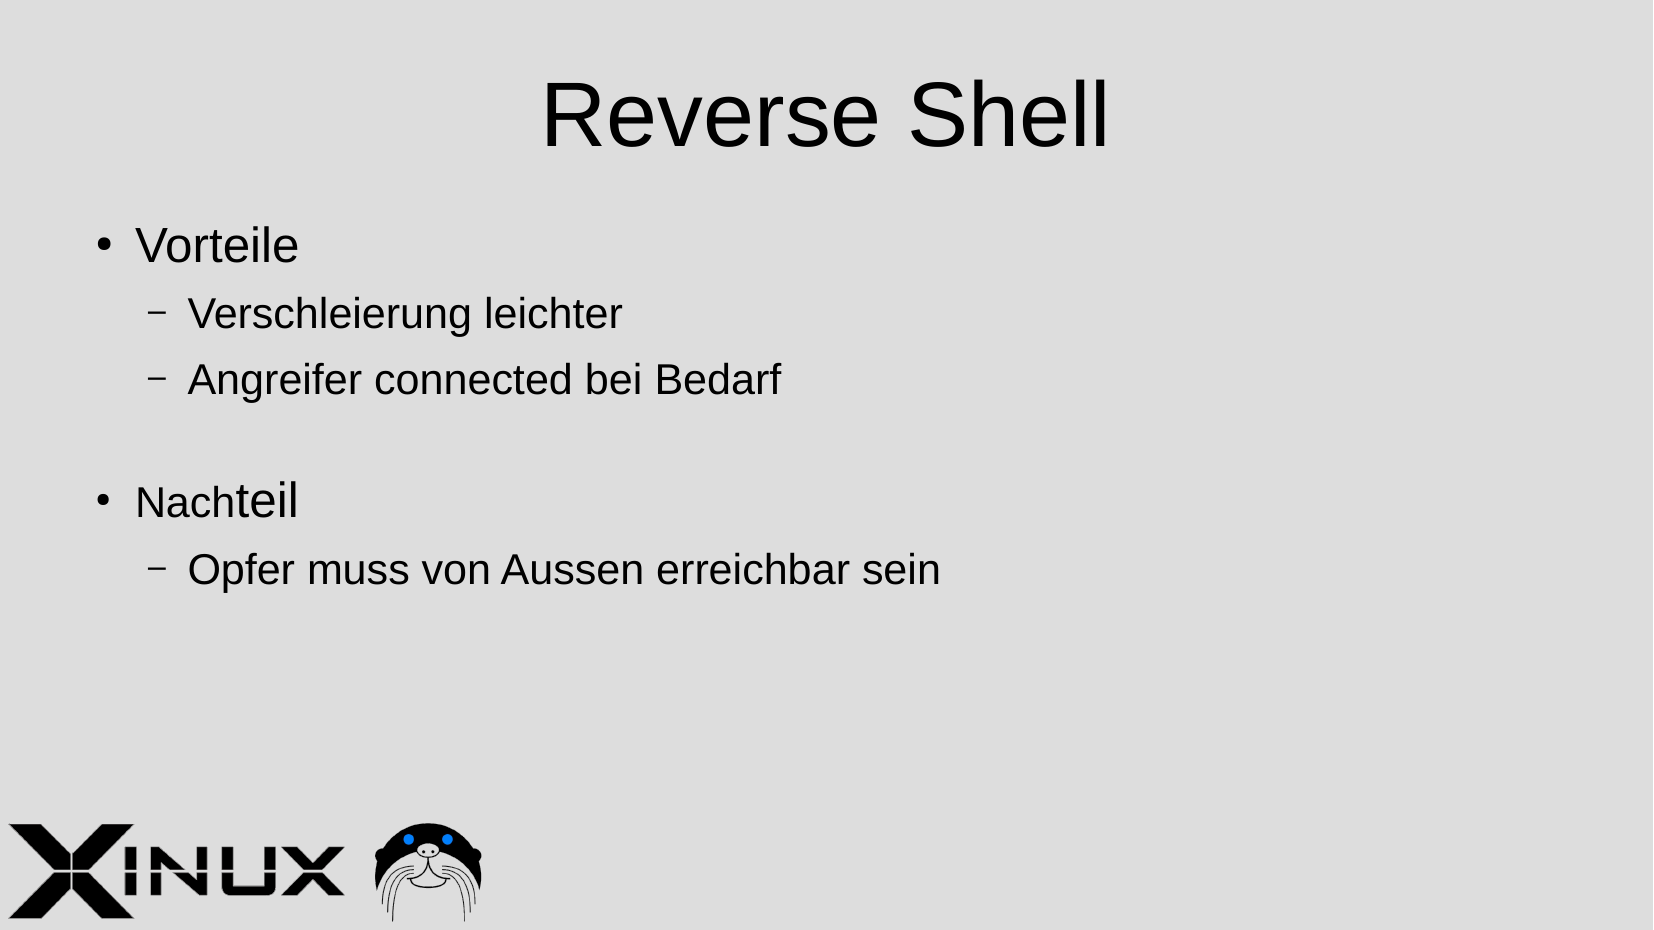

# Reverse Shell
Vorteile
Verschleierung leichter
Angreifer connected bei Bedarf
Nachteil
Opfer muss von Aussen erreichbar sein